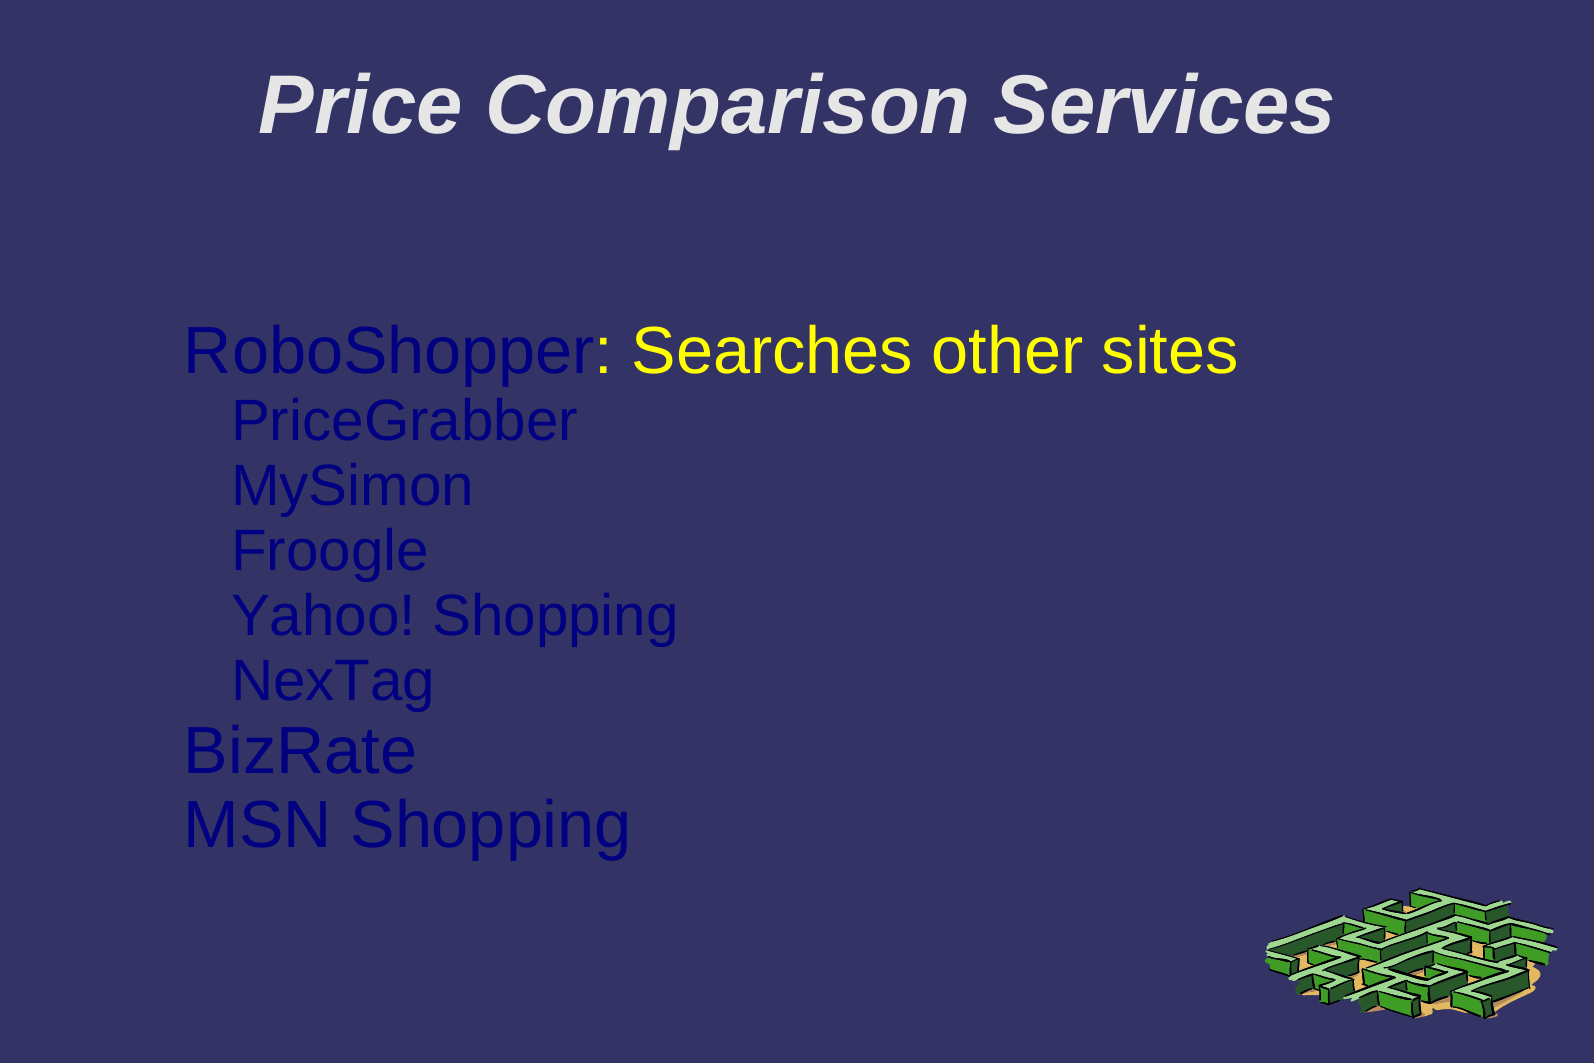

# Price Comparison Services
RoboShopper: Searches other sites
PriceGrabber
MySimon
Froogle
Yahoo! Shopping
NexTag
BizRate
MSN Shopping